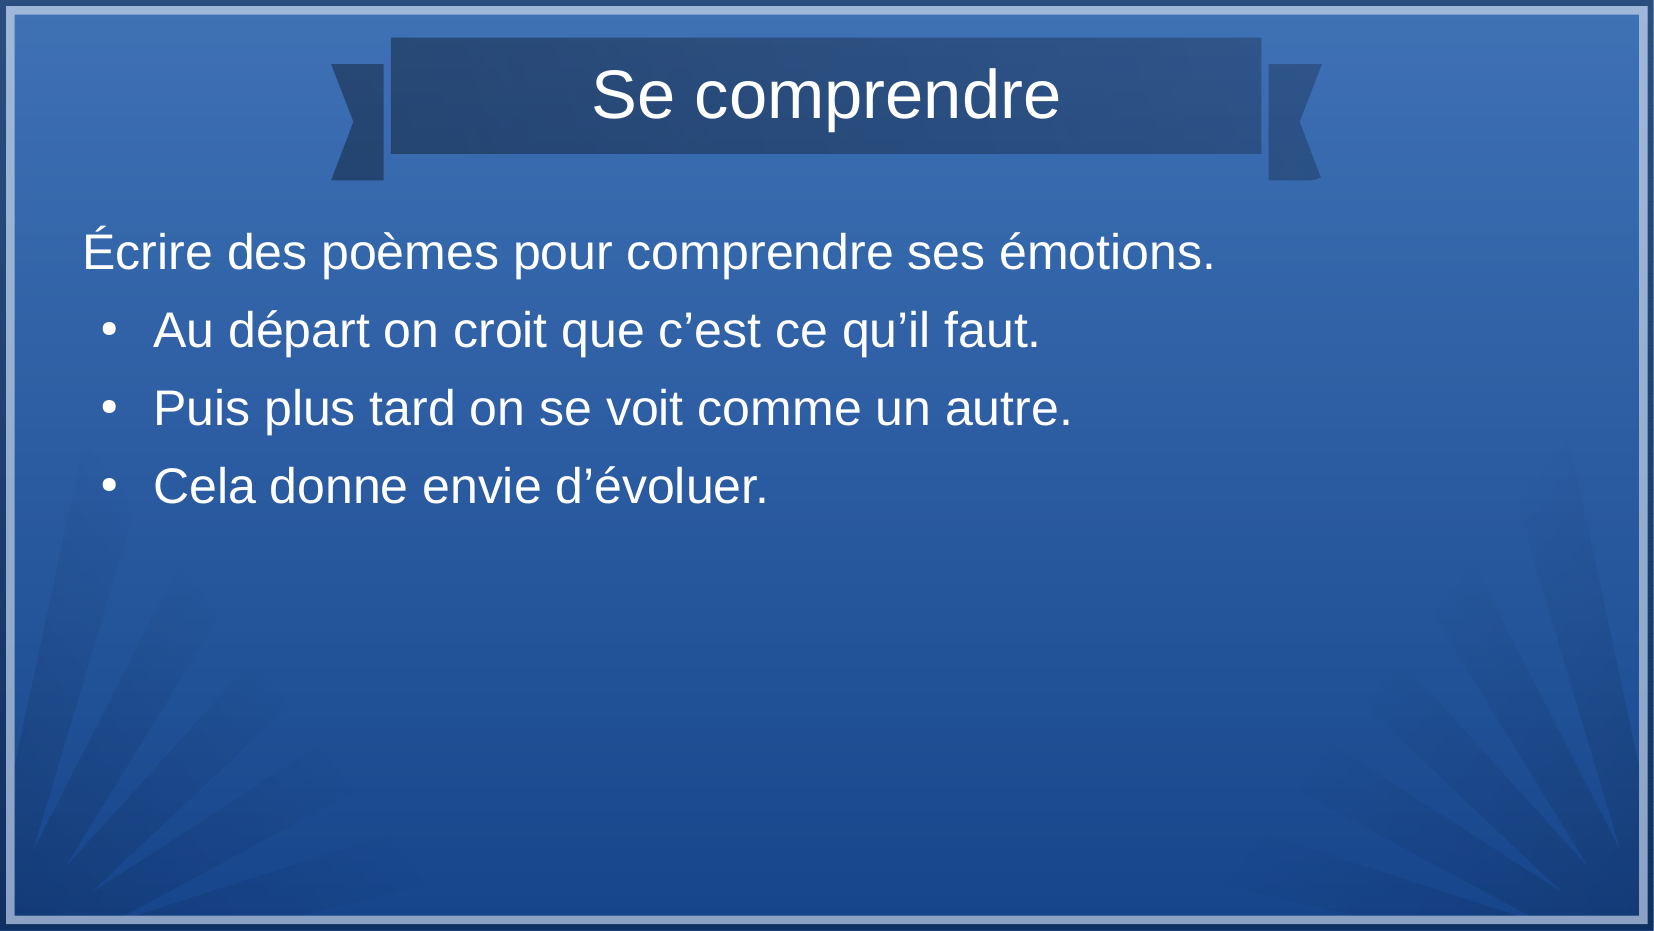

# Se comprendre
Écrire des poèmes pour comprendre ses émotions.
Au départ on croit que c’est ce qu’il faut.
Puis plus tard on se voit comme un autre.
Cela donne envie d’évoluer.